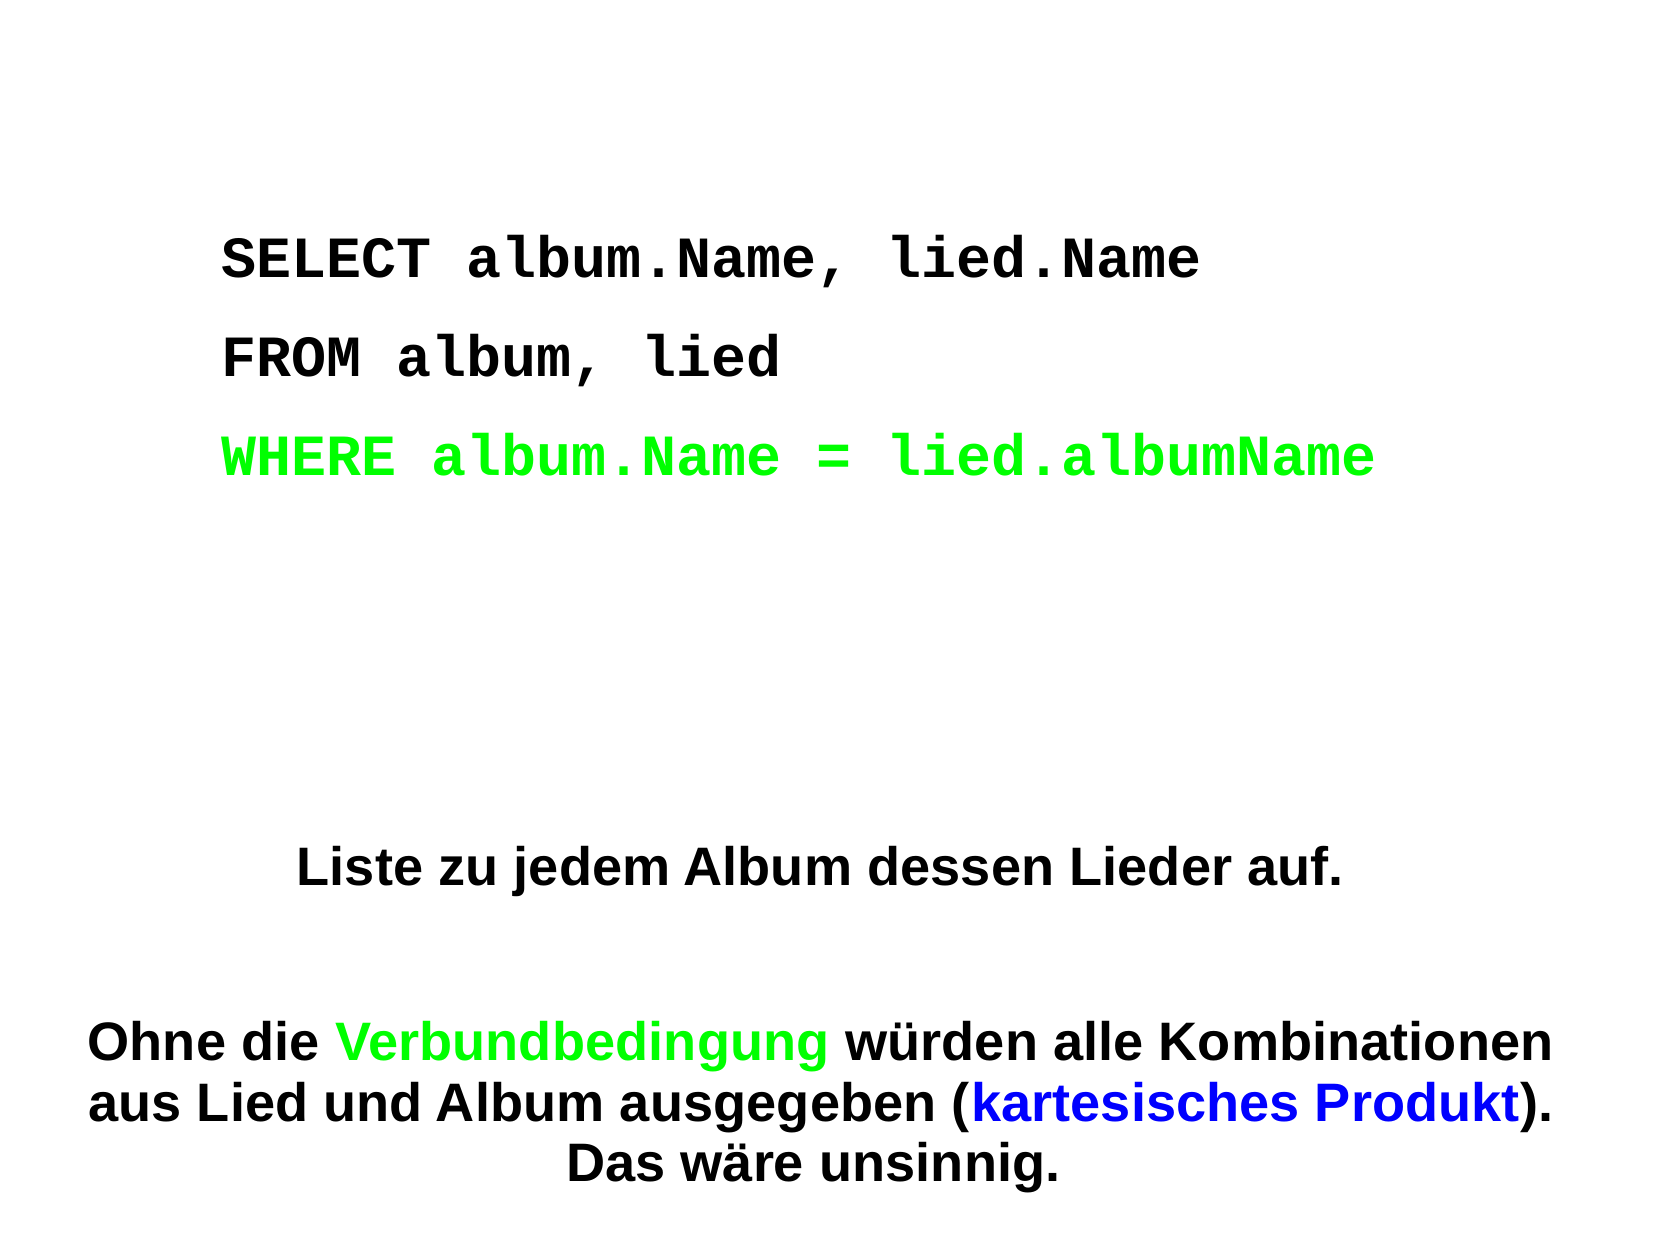

SELECT album.Name, lied.Name
FROM album, lied
WHERE album.Name = lied.albumName
# Liste zu jedem Album dessen Lieder auf.
Ohne die Verbundbedingung würden alle Kombinationen aus Lied und Album ausgegeben (kartesisches Produkt).
Das wäre unsinnig.